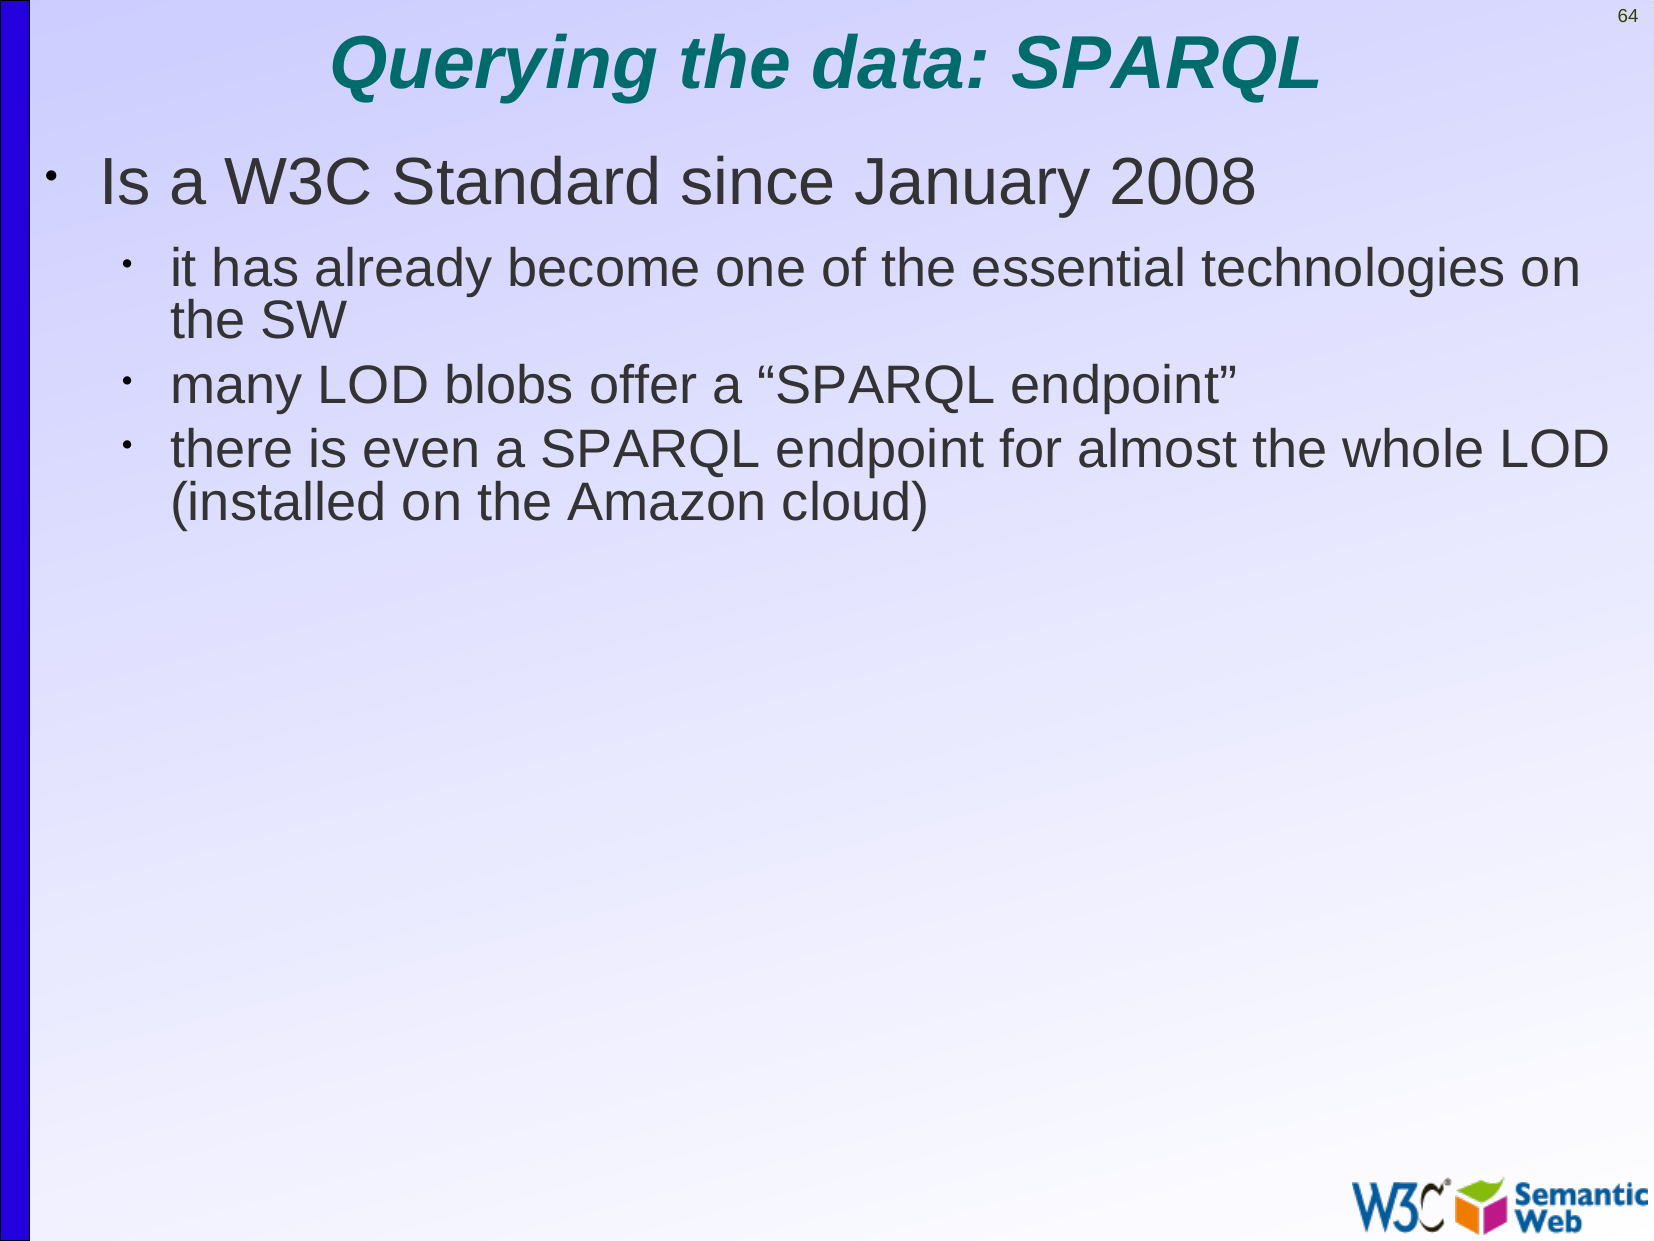

# Querying the data: SPARQL
Is a W3C Standard since January 2008
it has already become one of the essential technologies on the SW
many LOD blobs offer a “SPARQL endpoint”
there is even a SPARQL endpoint for almost the whole LOD (installed on the Amazon cloud)